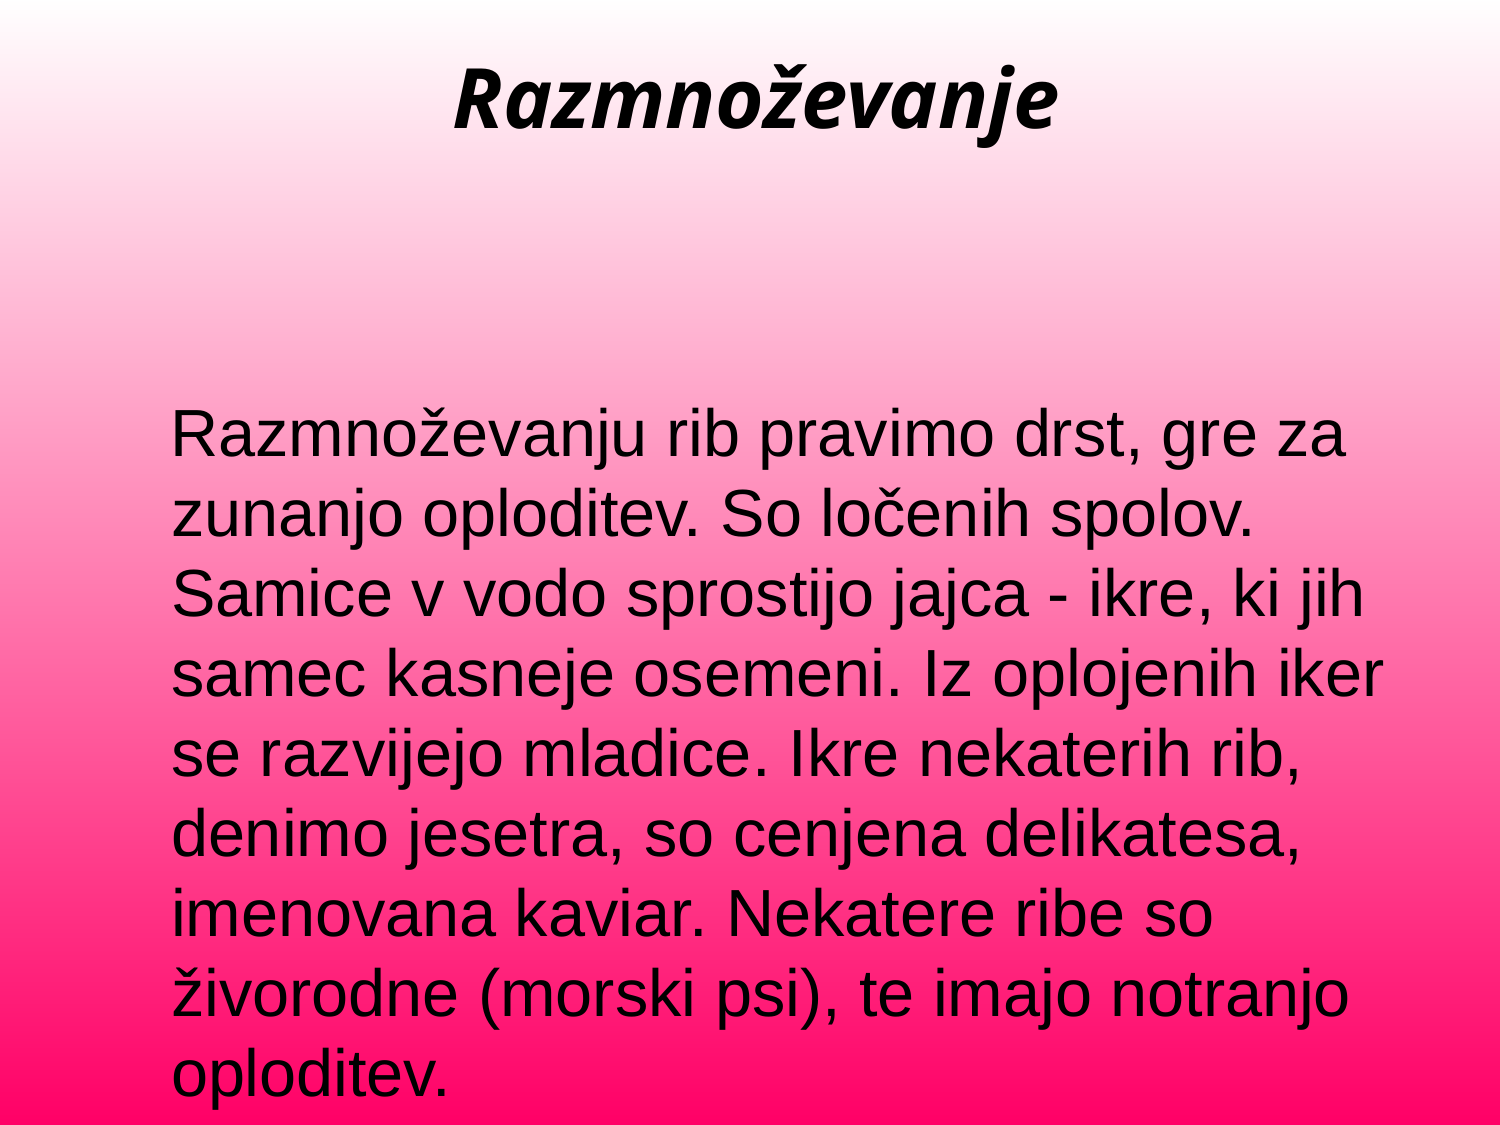

Razmnoževanje
 Razmnoževanju rib pravimo drst, gre za zunanjo oploditev. So ločenih spolov. Samice v vodo sprostijo jajca - ikre, ki jih samec kasneje osemeni. Iz oplojenih iker se razvijejo mladice. Ikre nekaterih rib, denimo jesetra, so cenjena delikatesa, imenovana kaviar. Nekatere ribe so živorodne (morski psi), te imajo notranjo oploditev.